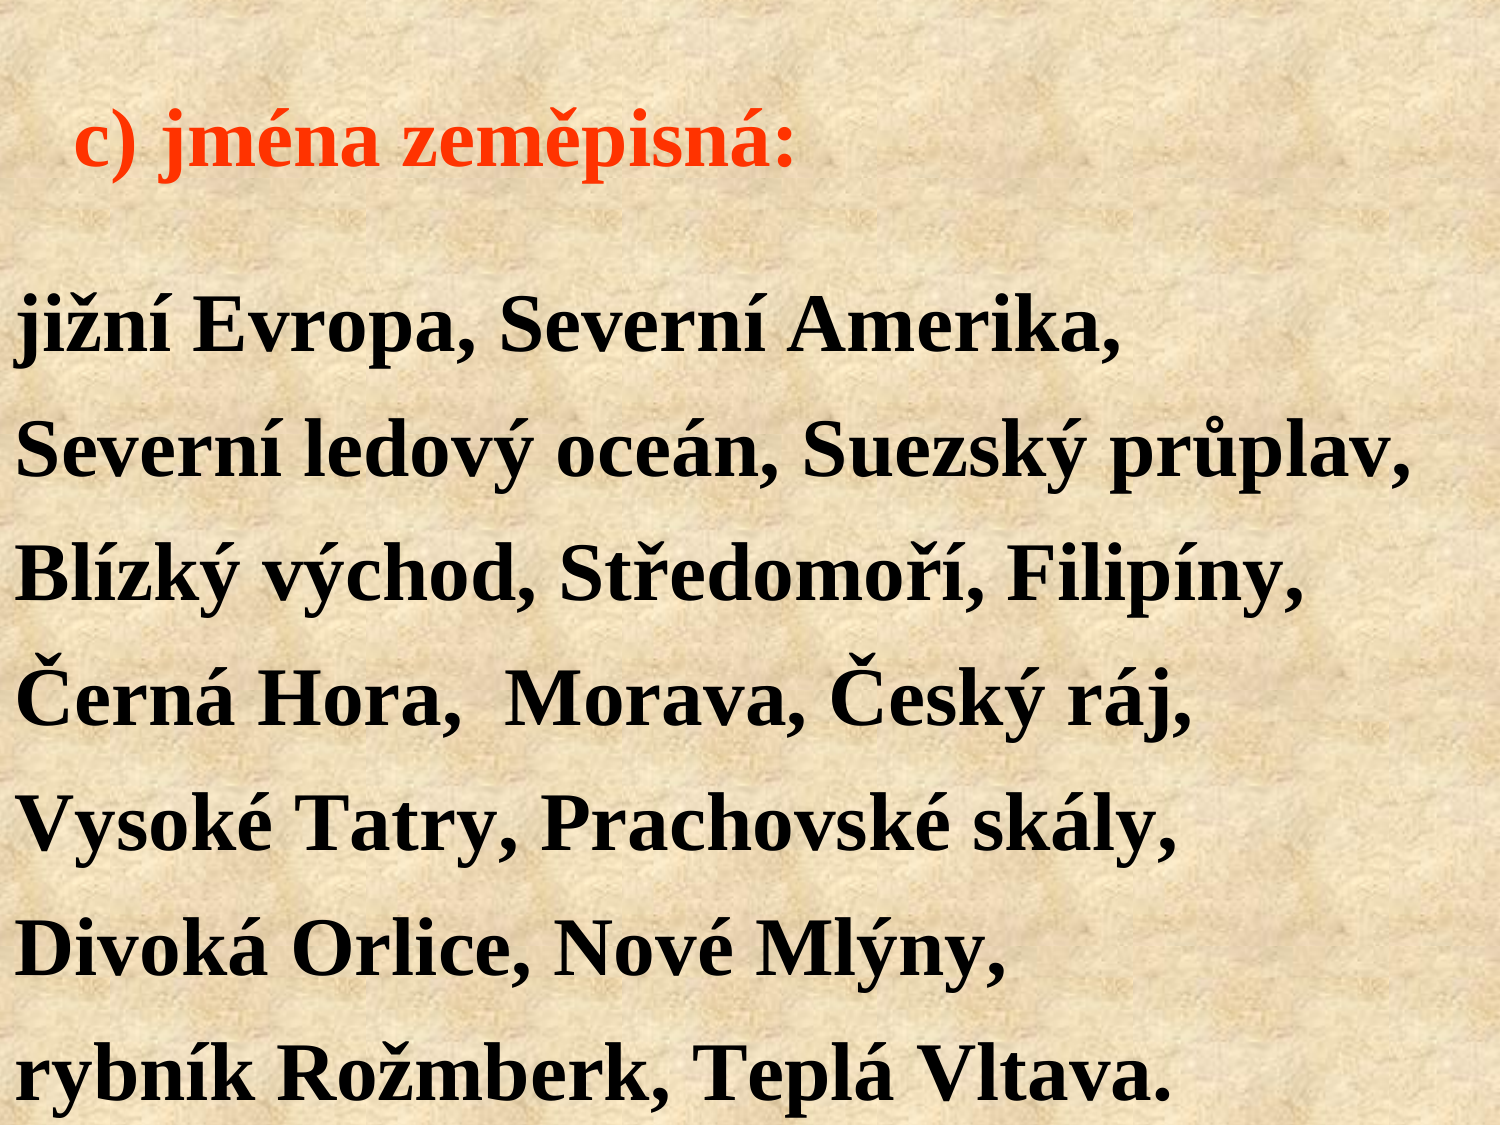

c) jména zeměpisná:
jižní Evropa, Severní Amerika,
Severní ledový oceán, Suezský průplav,
Blízký východ, Středomoří, Filipíny,
Černá Hora, Morava, Český ráj,
Vysoké Tatry, Prachovské skály,
Divoká Orlice, Nové Mlýny,
rybník Rožmberk, Teplá Vltava.